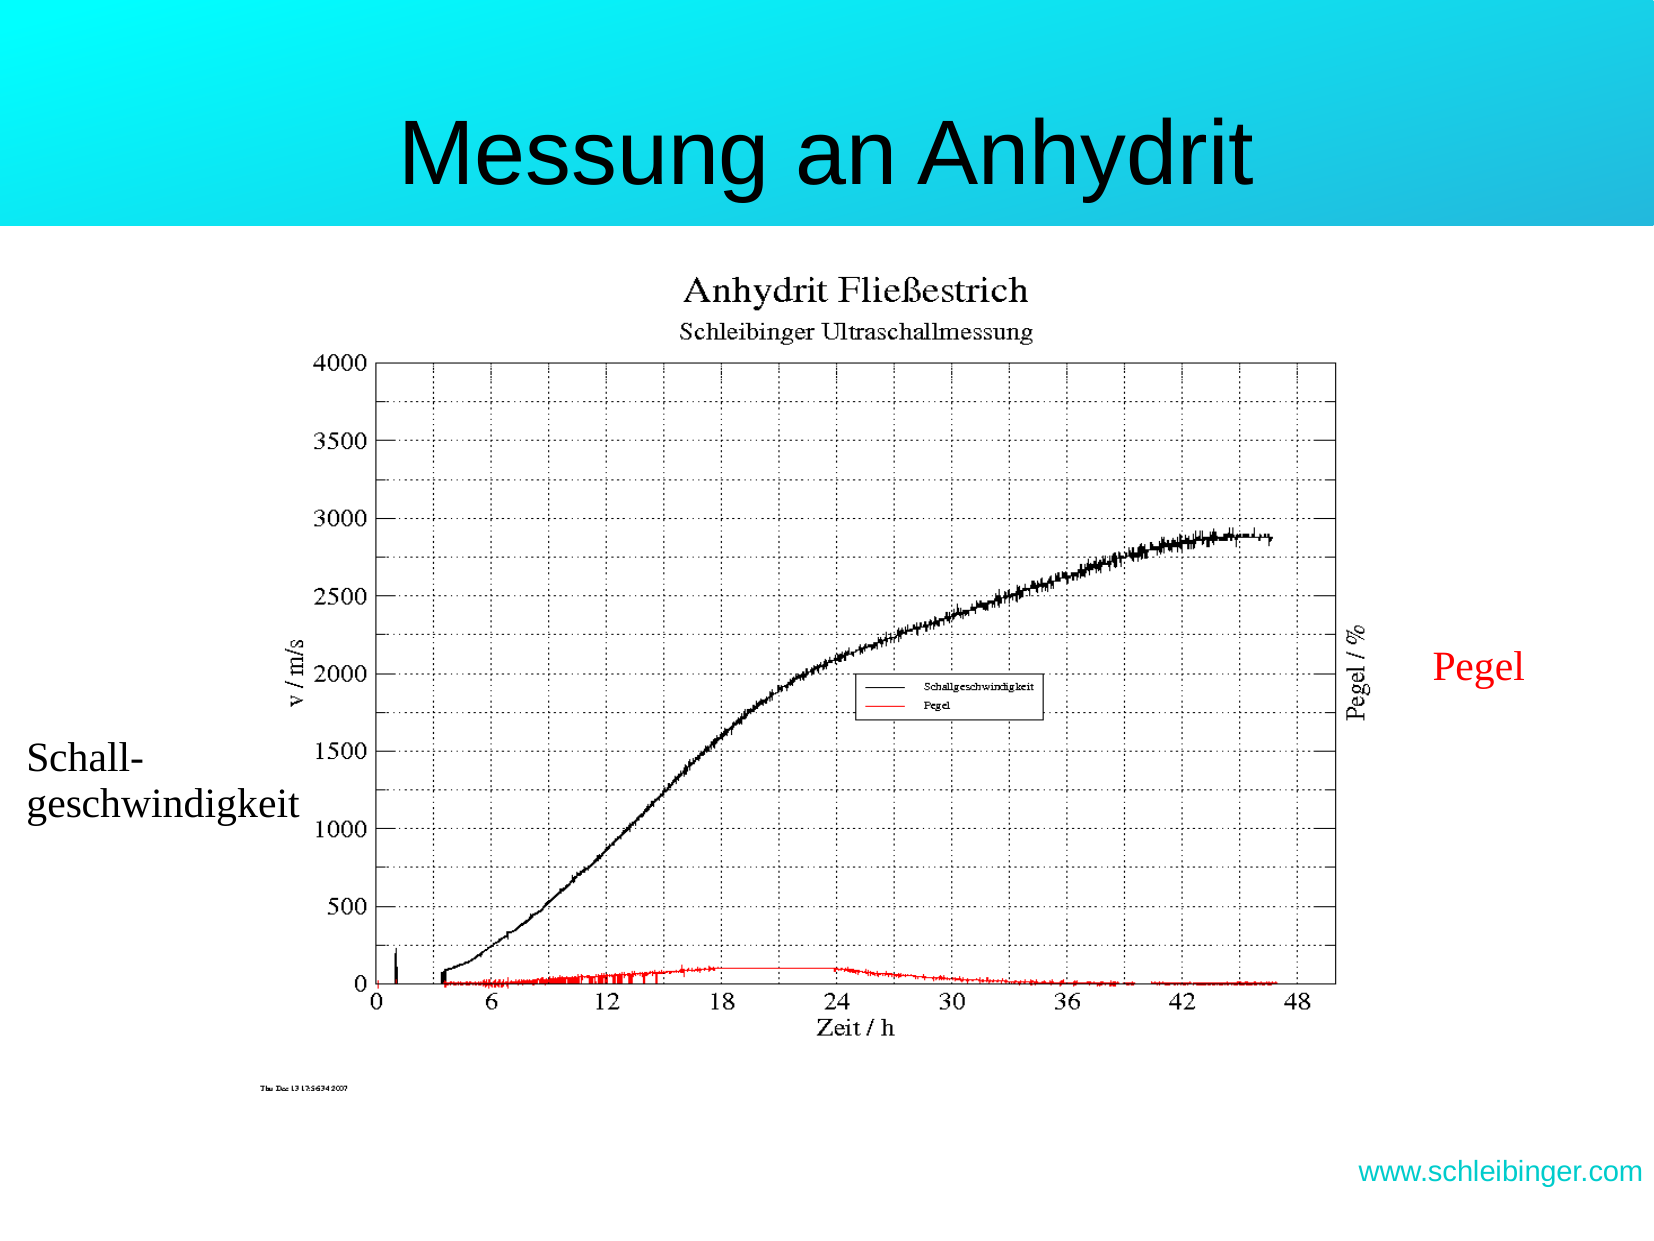

# Messung an Anhydrit
Pegel
Schall-
geschwindigkeit